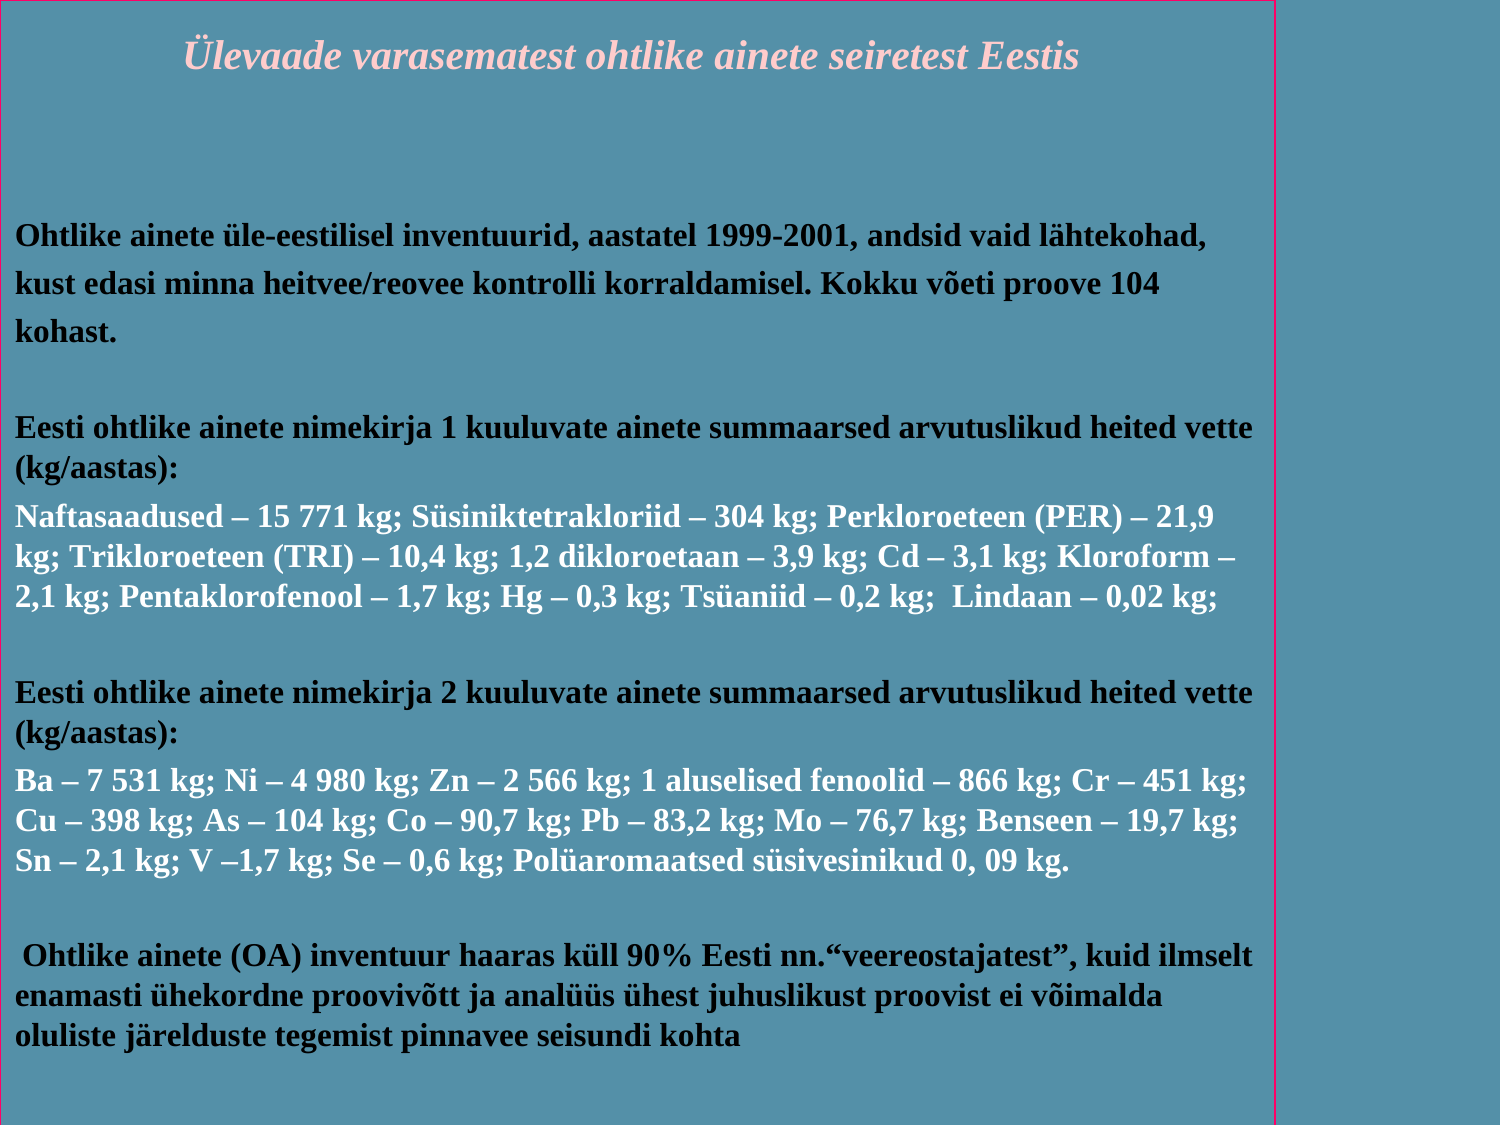

Ülevaade varasematest ohtlike ainete seiretest Eestis
Ohtlike ainete üle-eestilisel inventuurid, aastatel 1999-2001, andsid vaid lähtekohad, kust edasi minna heitvee/reovee kontrolli korraldamisel. Kokku võeti proove 104 kohast.
Eesti ohtlike ainete nimekirja 1 kuuluvate ainete summaarsed arvutuslikud heited vette (kg/aastas):
Naftasaadused – 15 771 kg; Süsiniktetrakloriid – 304 kg; Perkloroeteen (PER) – 21,9 kg; Trikloroeteen (TRI) – 10,4 kg; 1,2 dikloroetaan – 3,9 kg; Cd – 3,1 kg; Kloroform – 2,1 kg; Pentaklorofenool – 1,7 kg; Hg – 0,3 kg; Tsüaniid – 0,2 kg; Lindaan – 0,02 kg;
Eesti ohtlike ainete nimekirja 2 kuuluvate ainete summaarsed arvutuslikud heited vette (kg/aastas):
Ba – 7 531 kg; Ni – 4 980 kg; Zn – 2 566 kg; 1 aluselised fenoolid – 866 kg; Cr – 451 kg; Cu – 398 kg; As – 104 kg; Co – 90,7 kg; Pb – 83,2 kg; Mo – 76,7 kg; Benseen – 19,7 kg; Sn – 2,1 kg; V –1,7 kg; Se – 0,6 kg; Polüaromaatsed süsivesinikud 0, 09 kg.
 Ohtlike ainete (OA) inventuur haaras küll 90% Eesti nn.“veereostajatest”, kuid ilmselt enamasti ühekordne proovivõtt ja analüüs ühest juhuslikust proovist ei võimalda oluliste järelduste tegemist pinnavee seisundi kohta